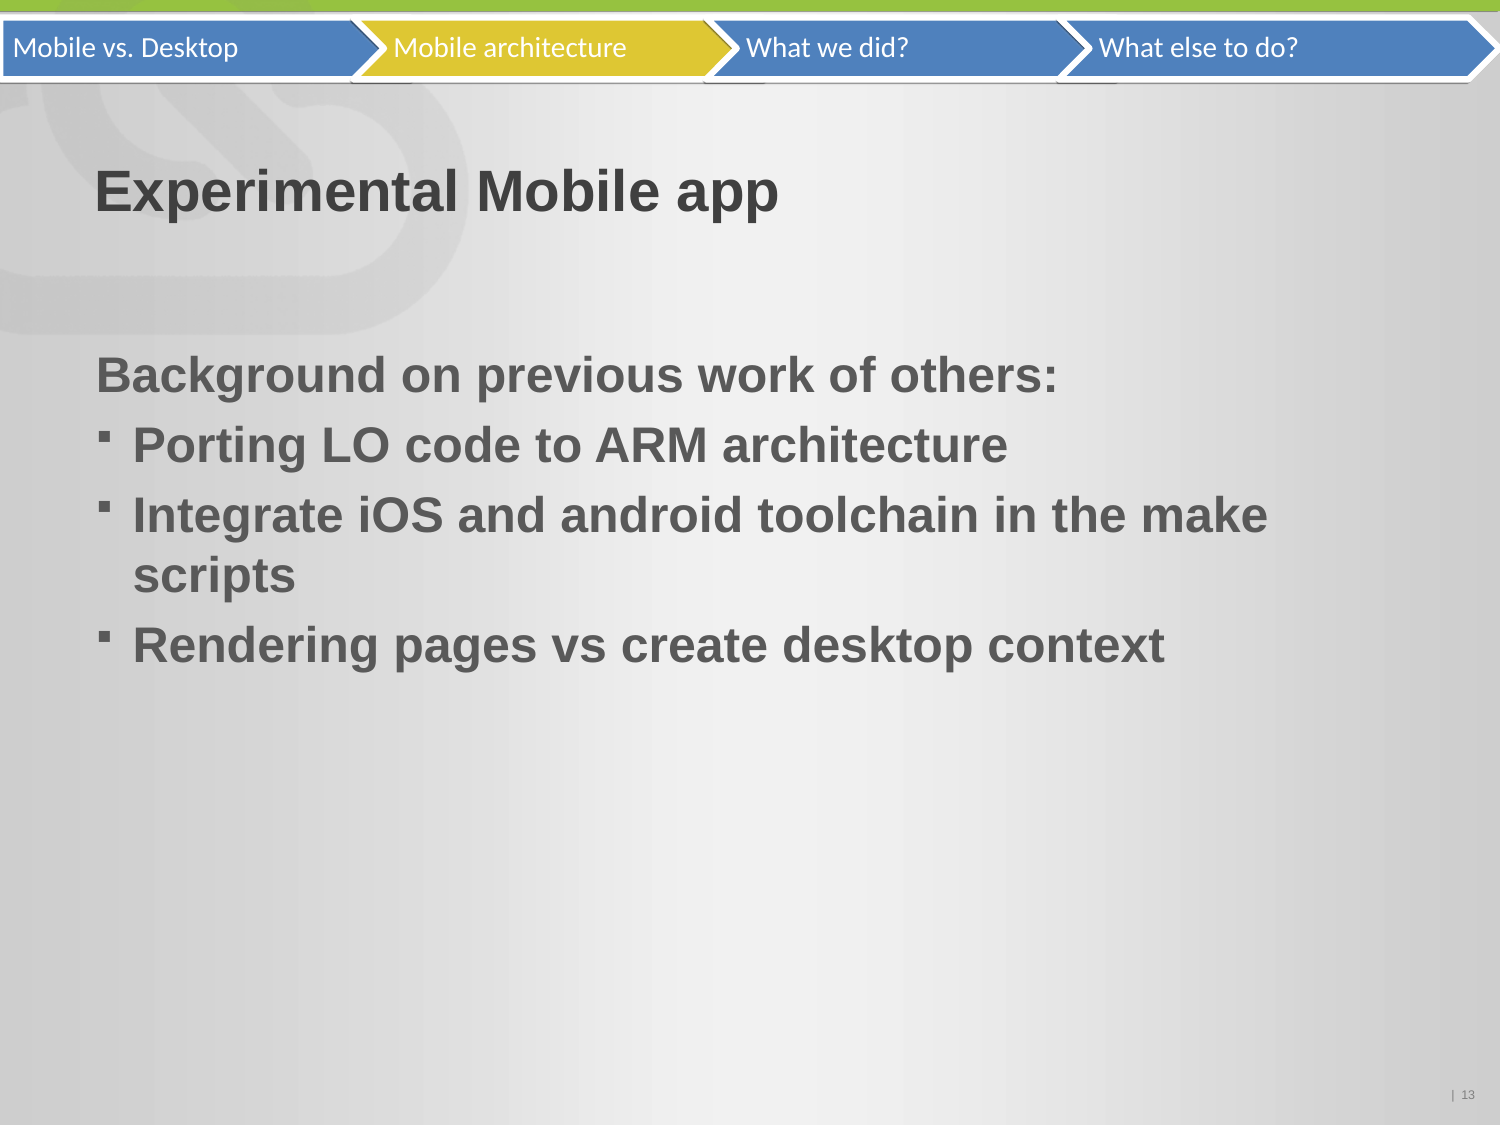

Mobile vs. Desktop
Mobile architecture
What we did?
What else to do?
# Experimental Mobile app
Background on previous work of others:
Porting LO code to ARM architecture
Integrate iOS and android toolchain in the make scripts
Rendering pages vs create desktop context